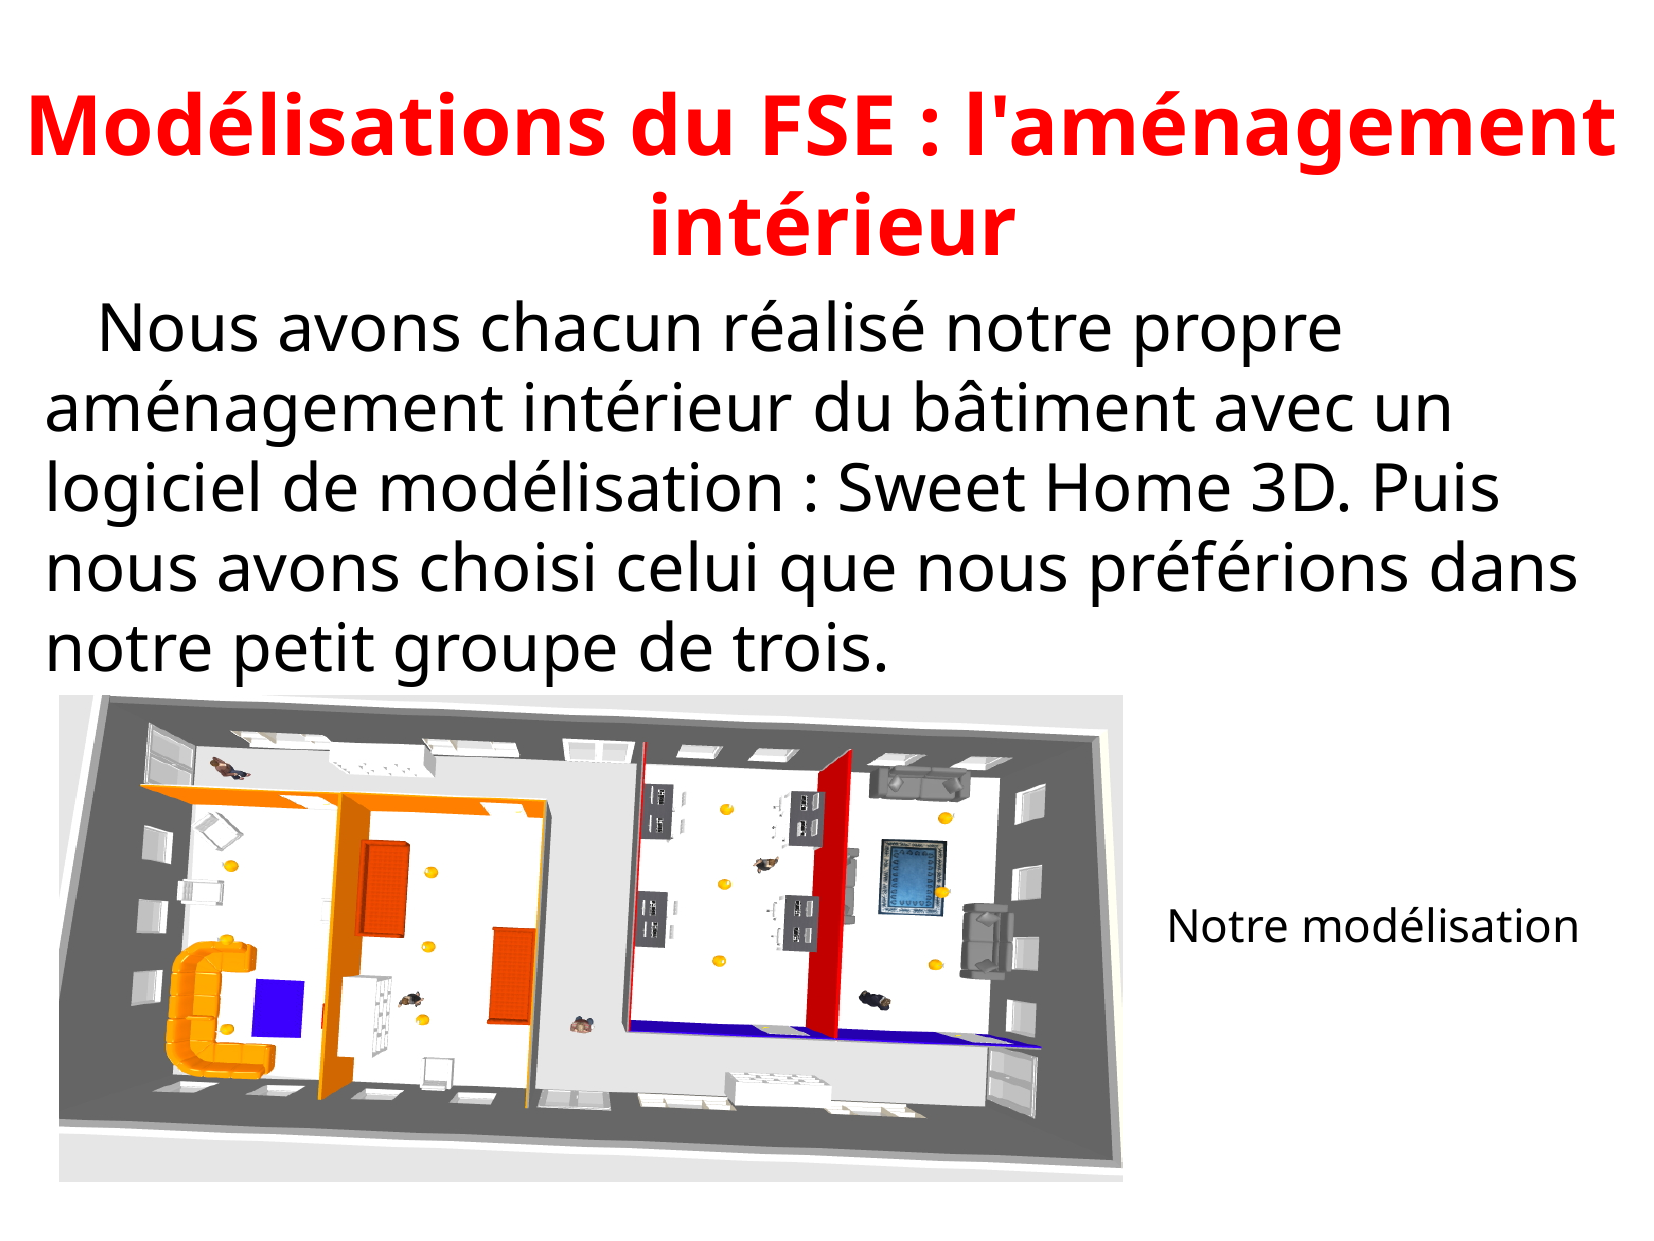

# Modélisations du FSE : l'aménagement intérieur
 Nous avons chacun réalisé notre propre aménagement intérieur du bâtiment avec un logiciel de modélisation : Sweet Home 3D. Puis nous avons choisi celui que nous préférions dans notre petit groupe de trois.
Notre modélisation